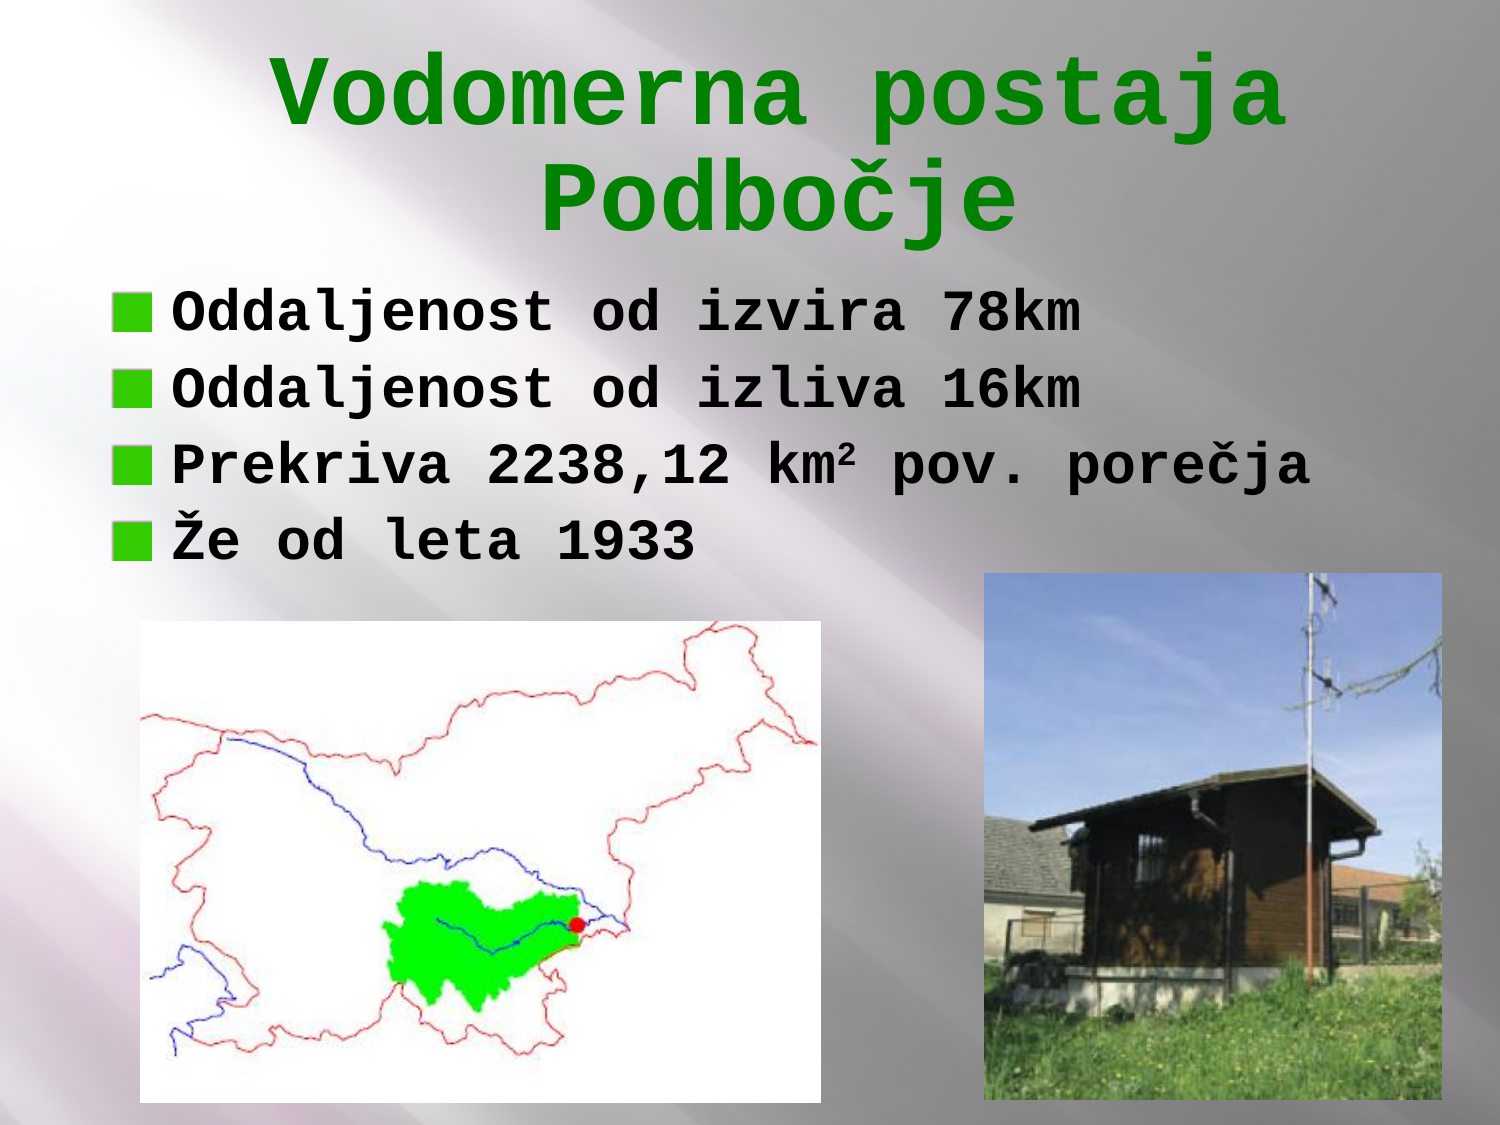

# Vodomerna postaja Podbočje
Oddaljenost od izvira 78km
Oddaljenost od izliva 16km
Prekriva 2238,12 km2 pov. porečja
Že od leta 1933